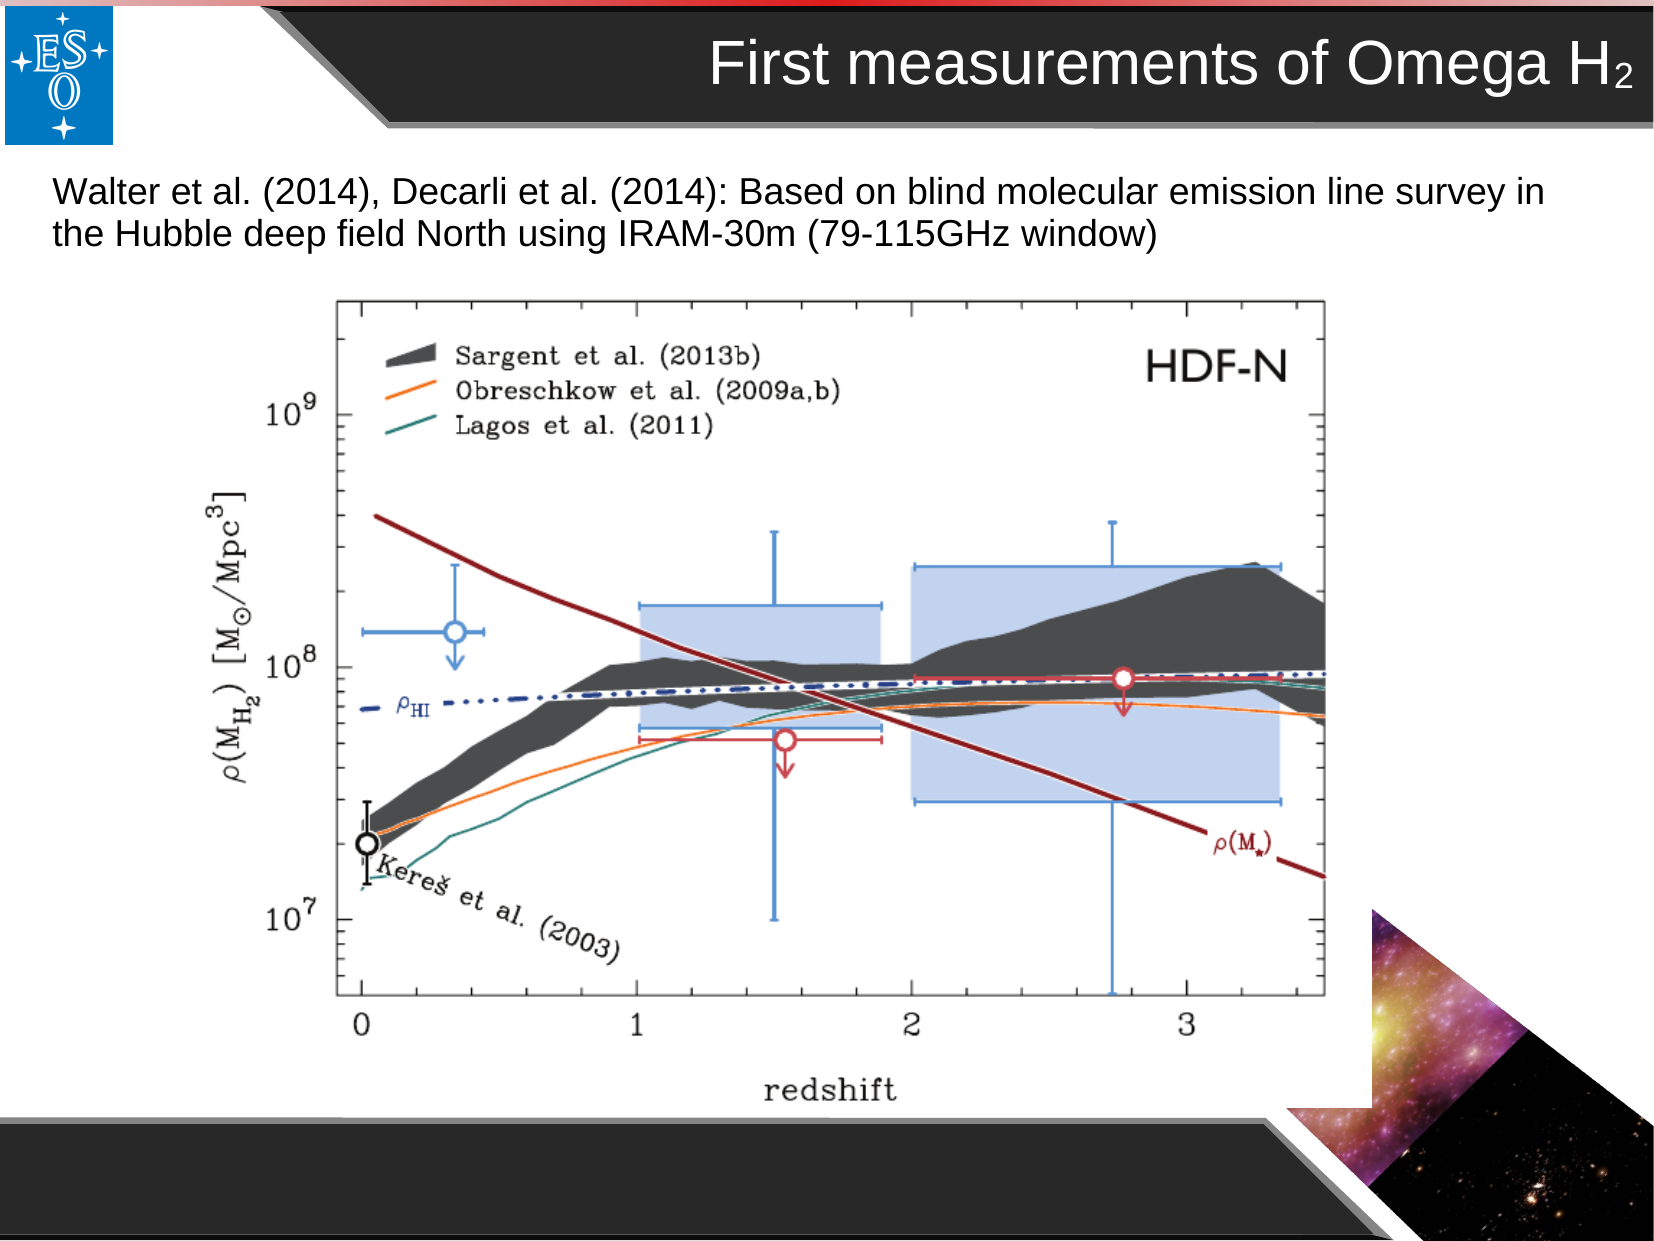

# First measurements of Omega H2
Walter et al. (2014), Decarli et al. (2014): Based on blind molecular emission line survey in the Hubble deep field North using IRAM-30m (79-115GHz window)